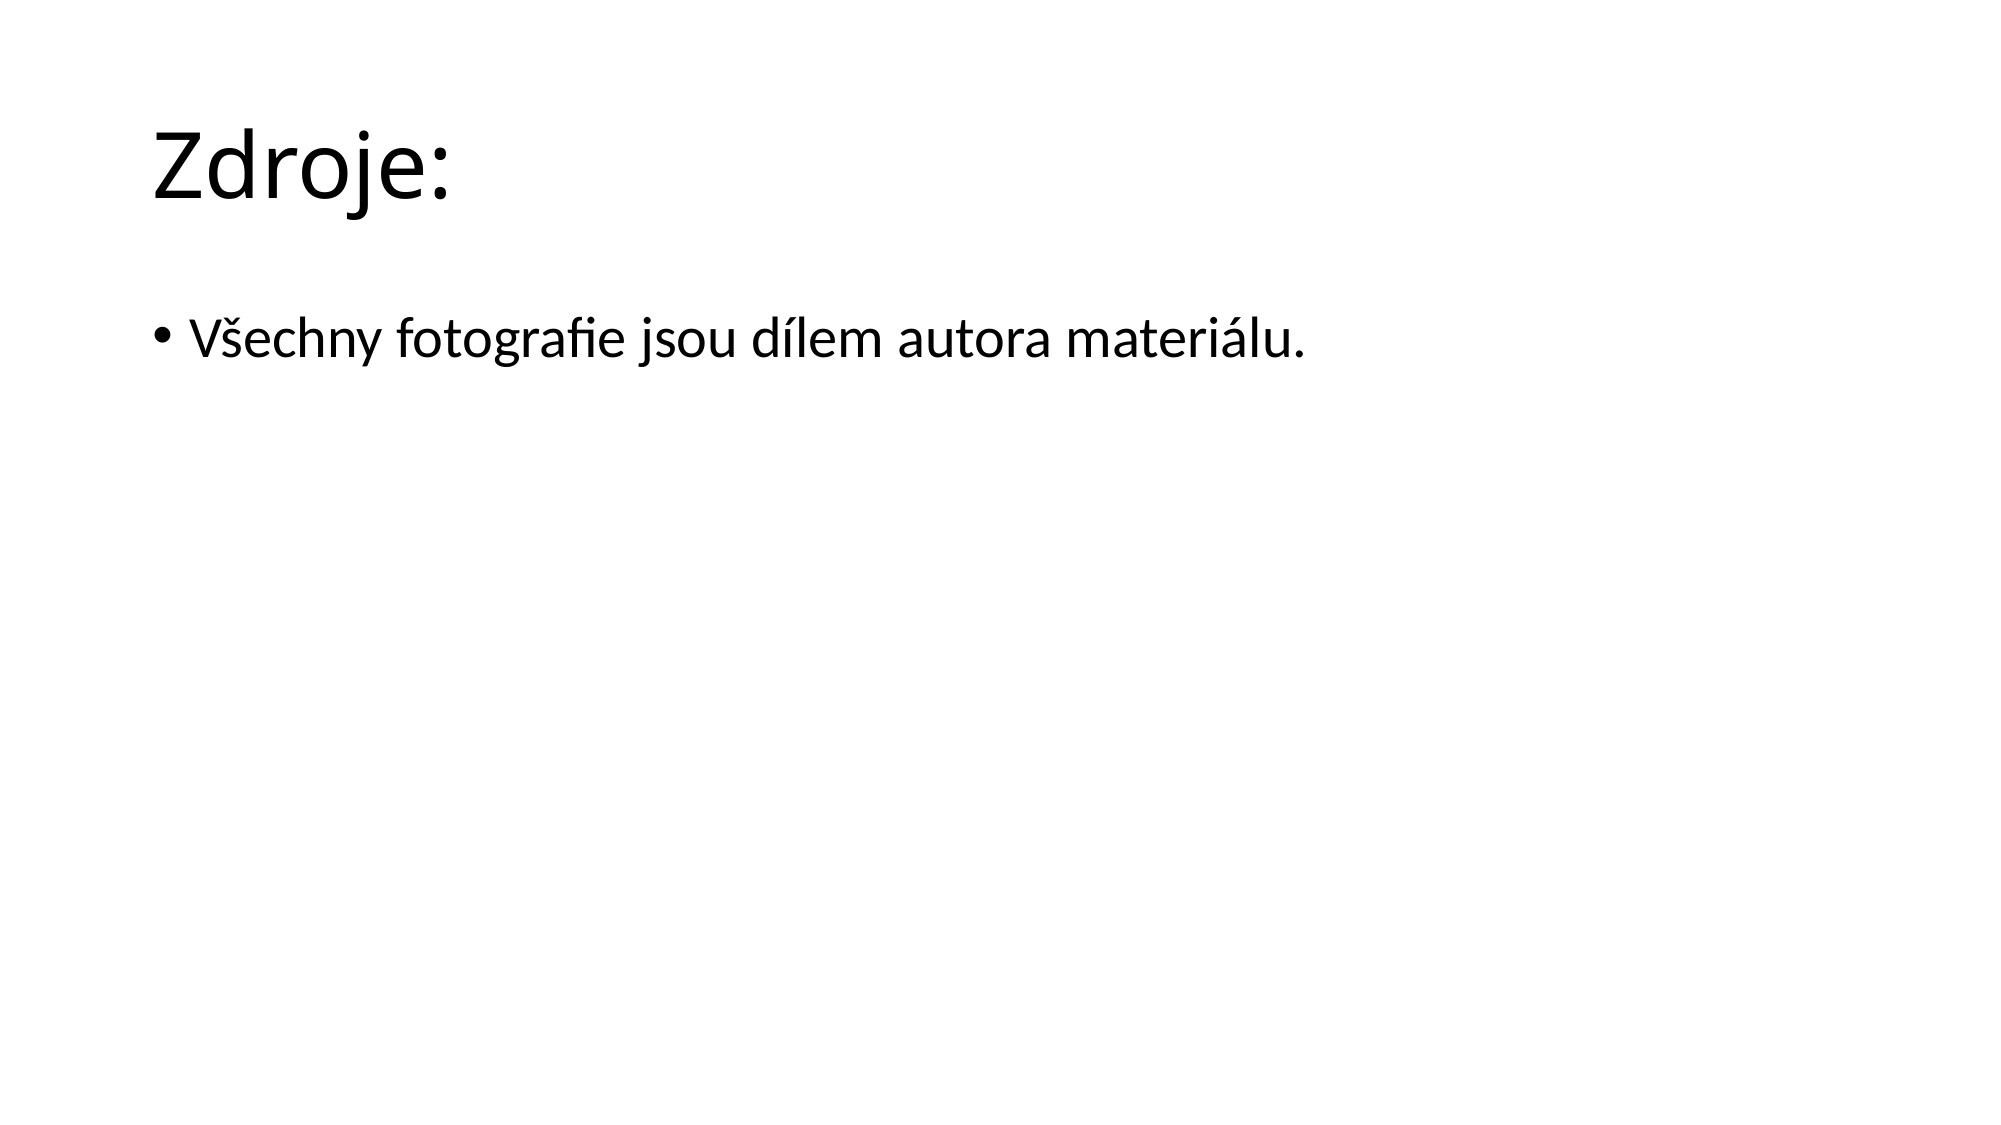

# Zdroje:
Všechny fotografie jsou dílem autora materiálu.